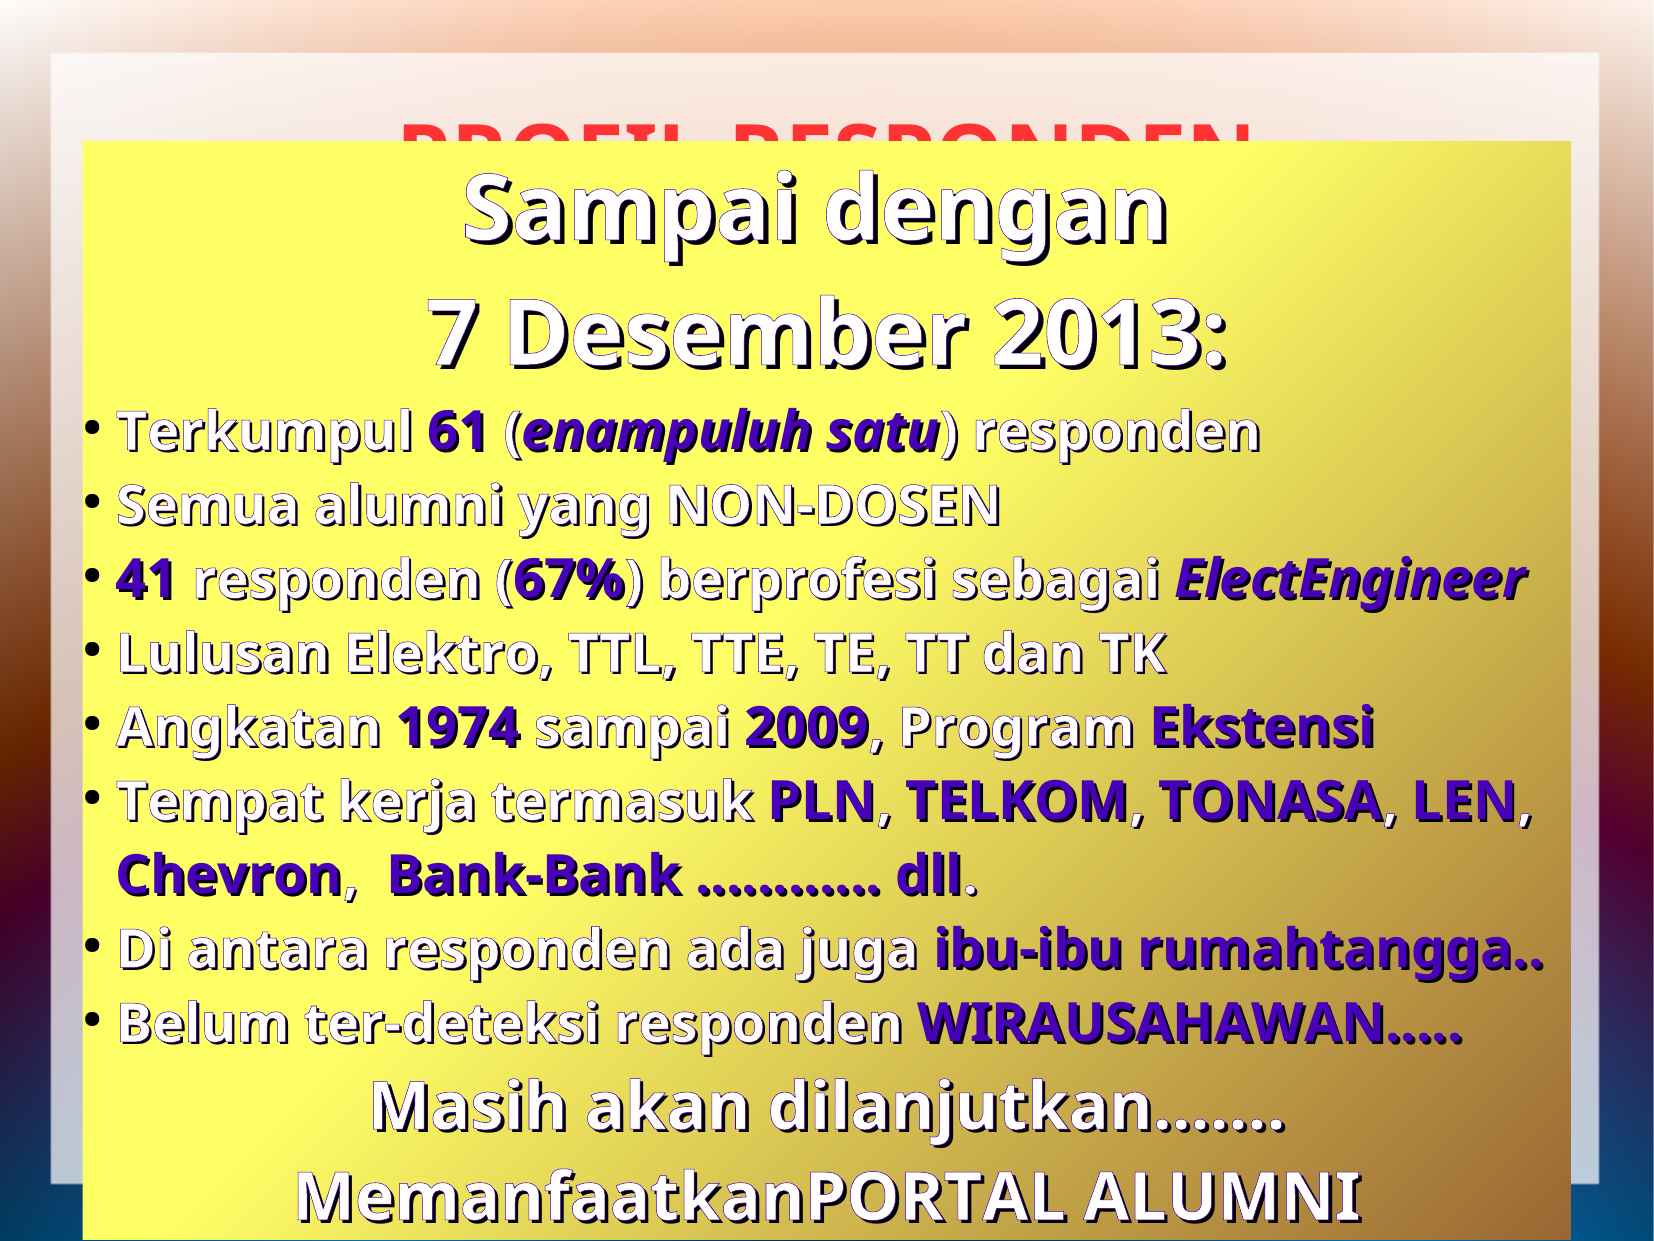

# PROFIL RESPONDEN
Sampai dengan
7 Desember 2013:
 Terkumpul 61 (enampuluh satu) responden
 Semua alumni yang NON-DOSEN
 41 responden (67%) berprofesi sebagai ElectEngineer
 Lulusan Elektro, TTL, TTE, TE, TT dan TK
 Angkatan 1974 sampai 2009, Program Ekstensi
 Tempat kerja termasuk PLN, TELKOM, TONASA, LEN,
 Chevron, Bank-Bank ............ dll.
 Di antara responden ada juga ibu-ibu rumahtangga..
 Belum ter-deteksi responden WIRAUSAHAWAN.....
Masih akan dilanjutkan.......
MemanfaatkanPORTAL ALUMNI